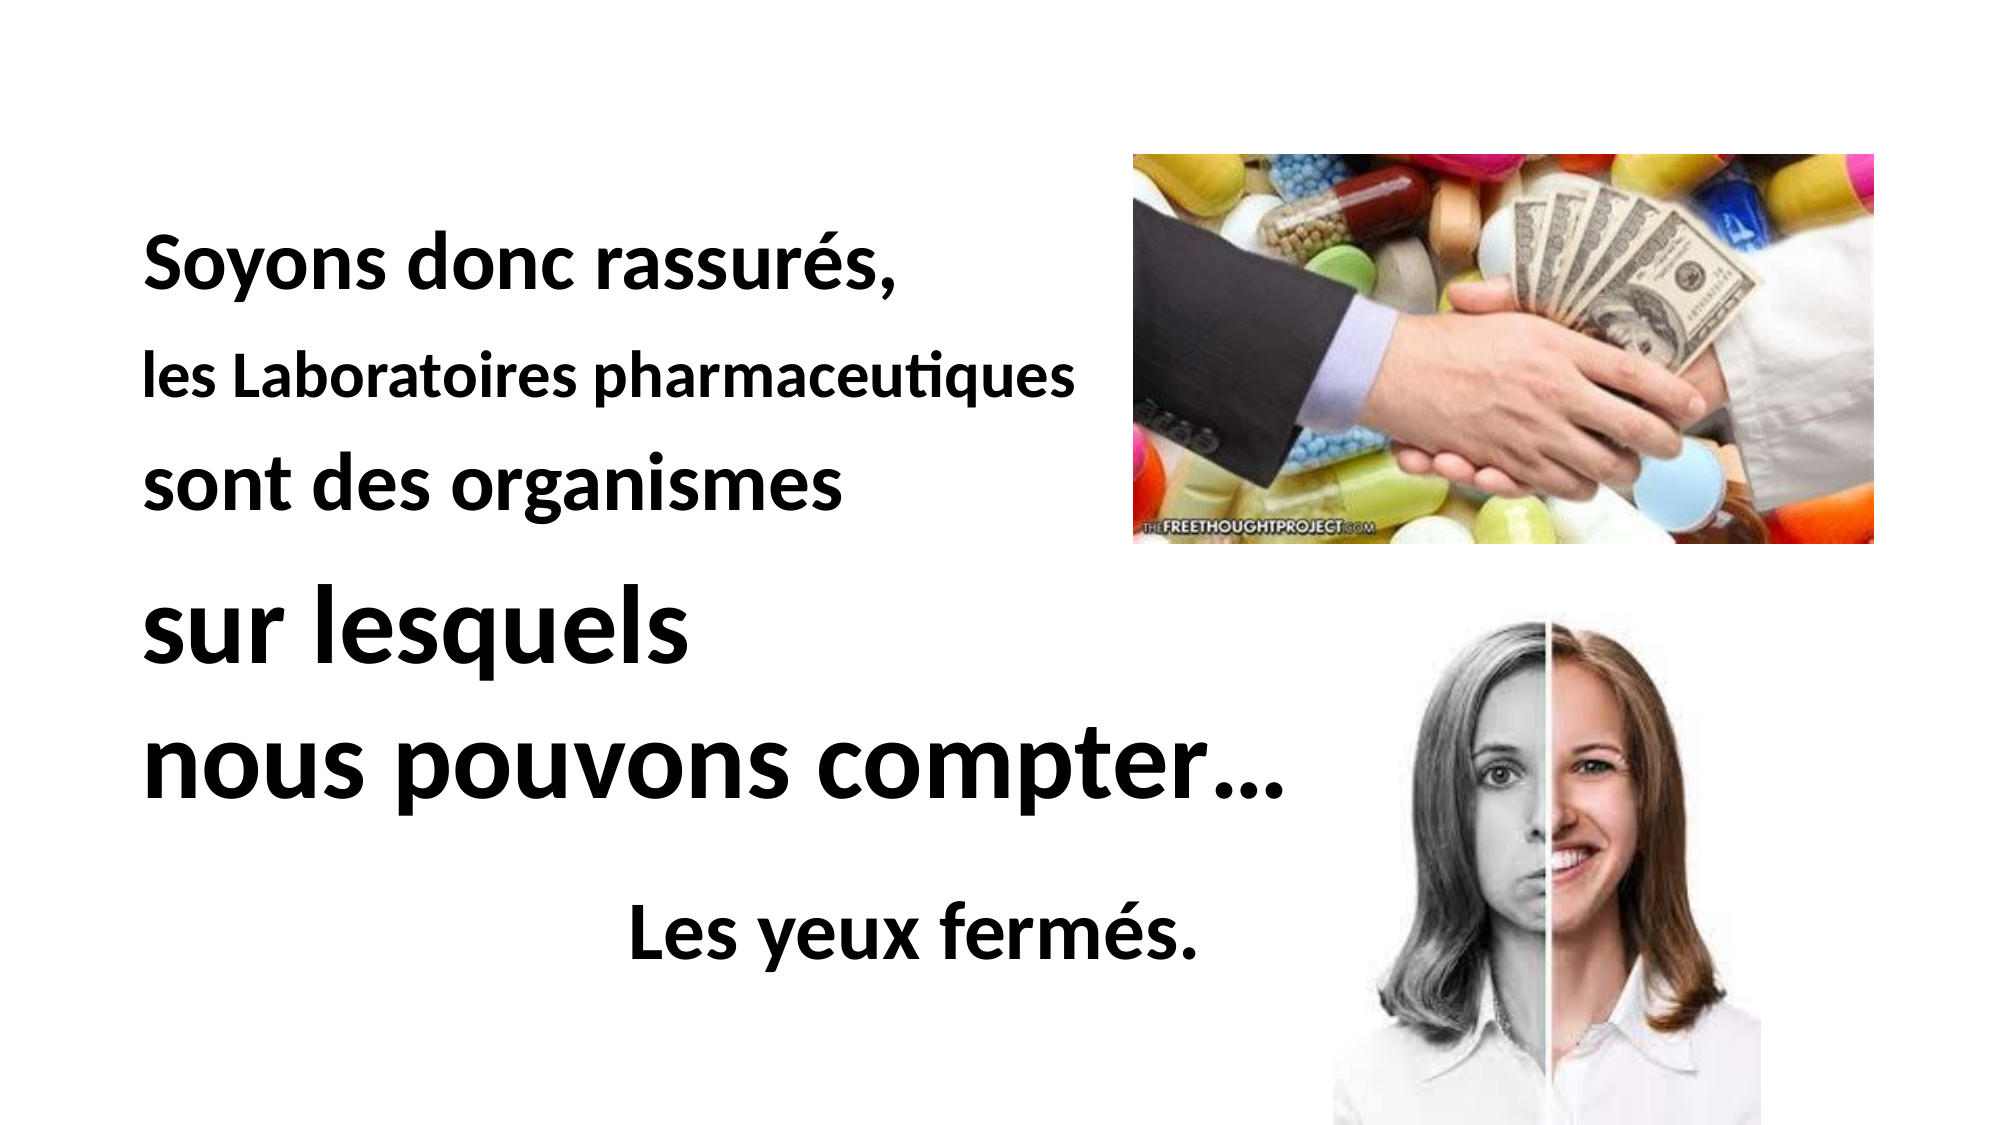

# Soyons donc rassurés,
les Laboratoires pharmaceutiques
sont des organismes
sur lesquels
nous pouvons compter…
Les yeux fermés.